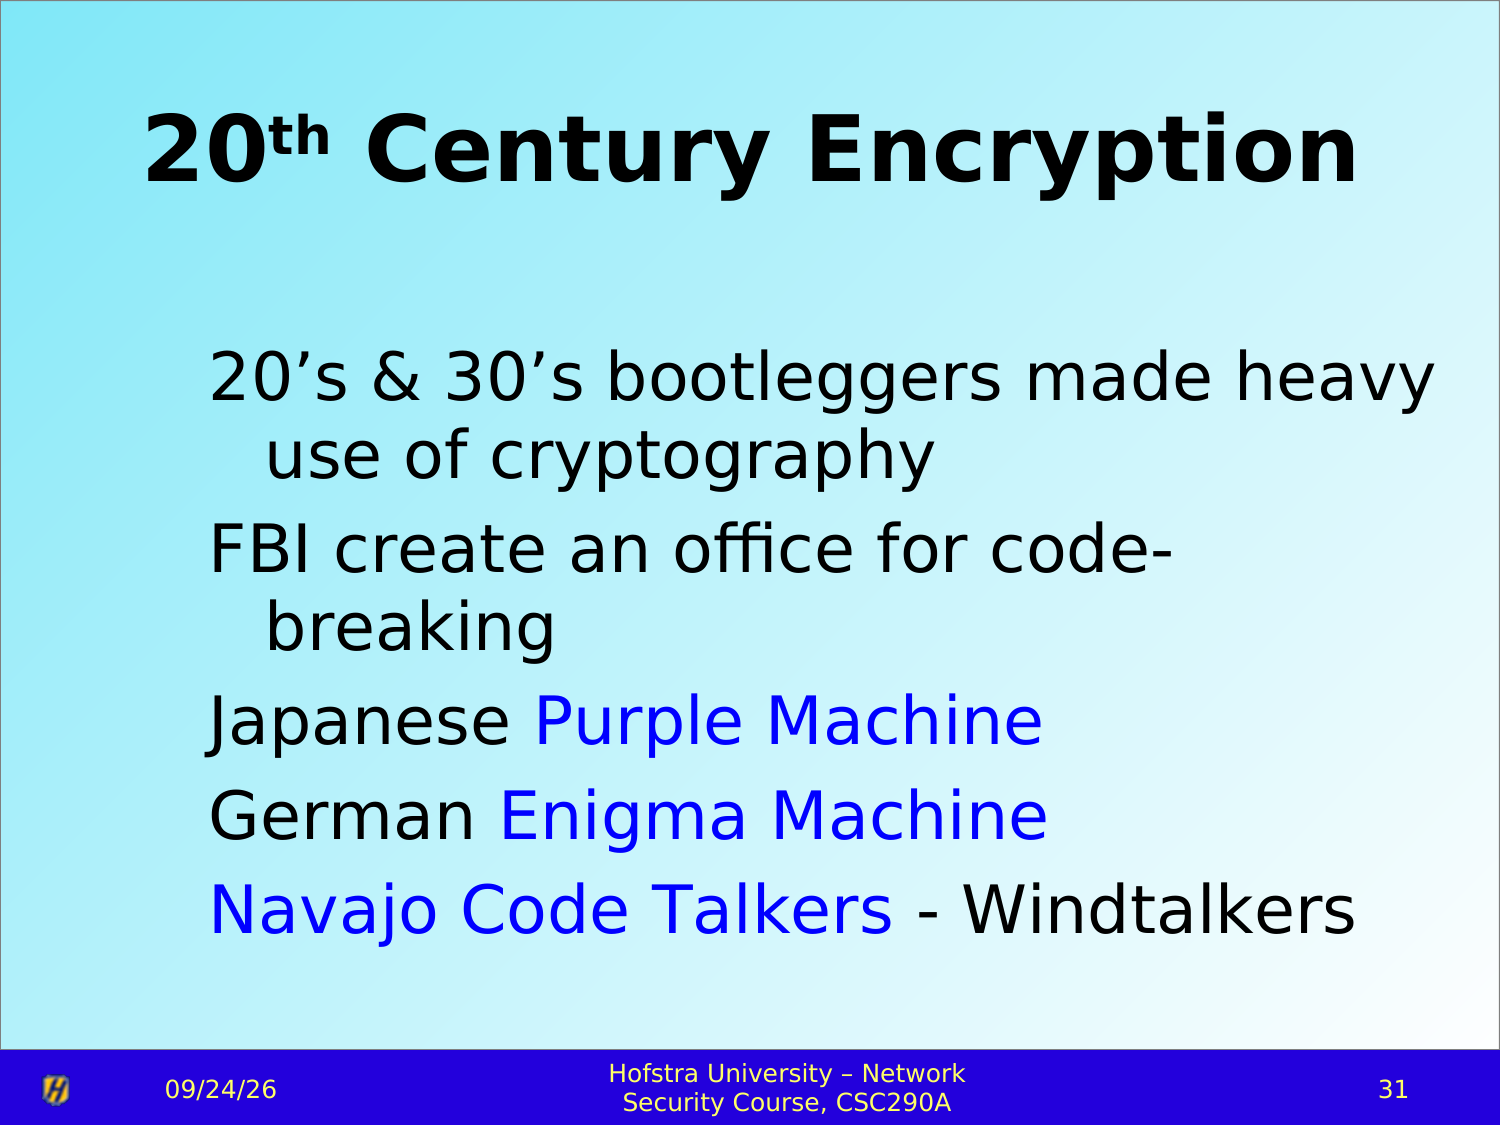

# 20th Century Encryption
20’s & 30’s bootleggers made heavy use of cryptography
FBI create an office for code-breaking
Japanese Purple Machine
German Enigma Machine
Navajo Code Talkers - Windtalkers
31